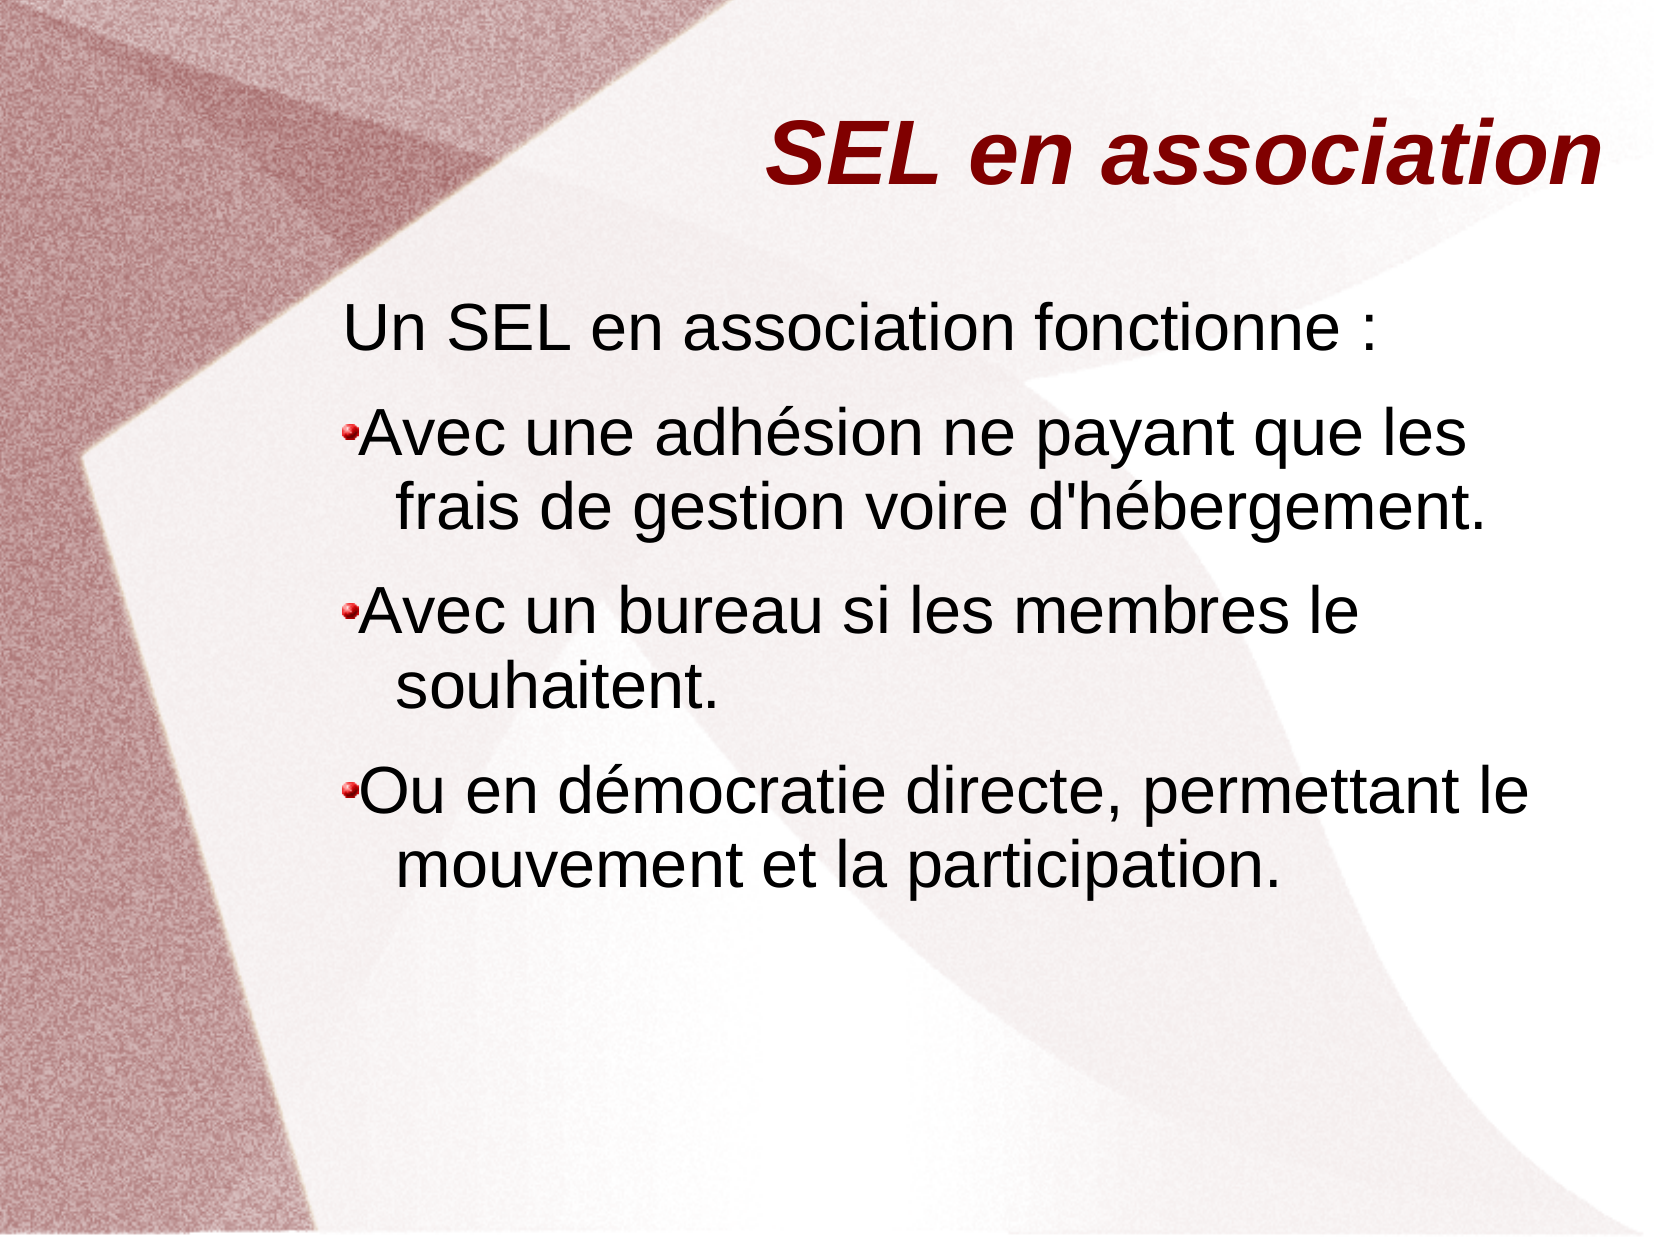

# SEL en association
Un SEL en association fonctionne :
Avec une adhésion ne payant que les frais de gestion voire d'hébergement.
Avec un bureau si les membres le souhaitent.
Ou en démocratie directe, permettant le mouvement et la participation.